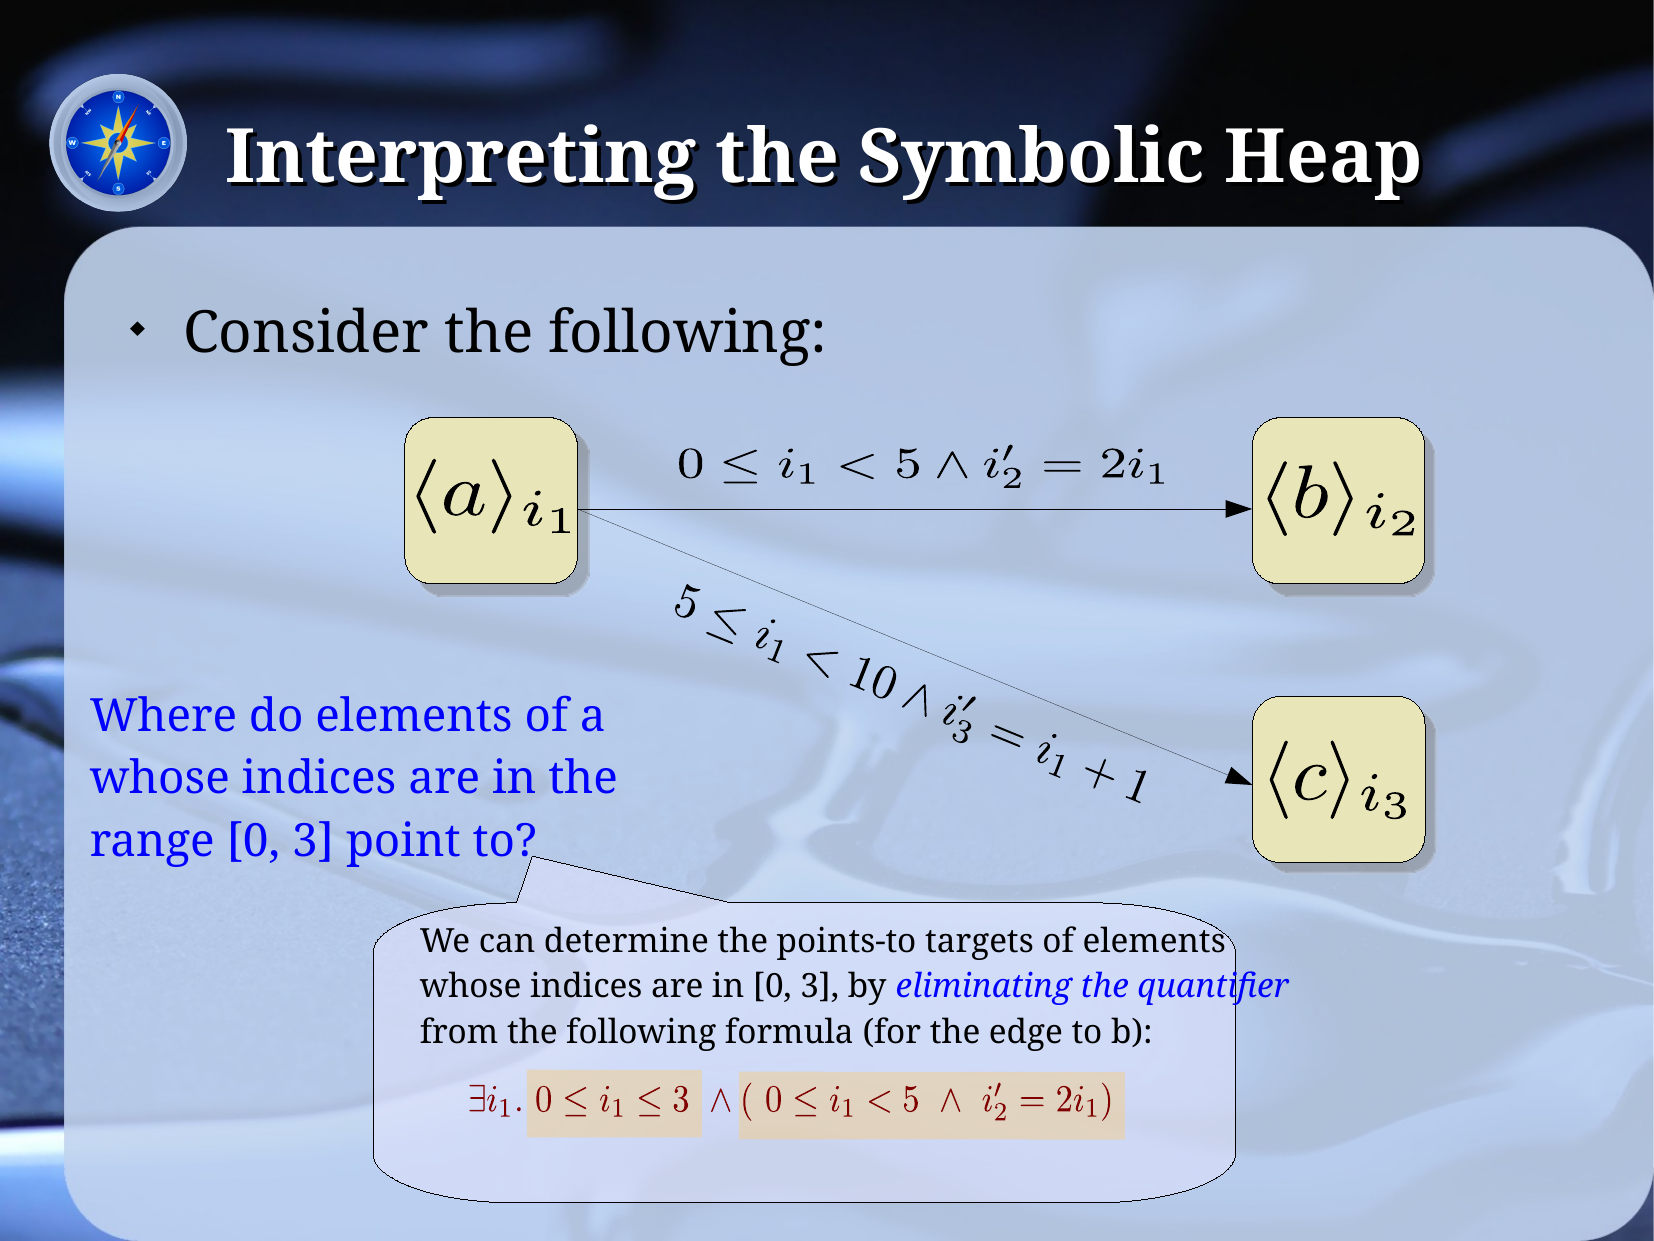

# Interpreting the Symbolic Heap
Consider the following:
Where do elements of a
whose indices are in the range [0, 3] point to?
We can determine the points-to targets of elements
whose indices are in [0, 3], by eliminating the quantifier
from the following formula (for the edge to b):